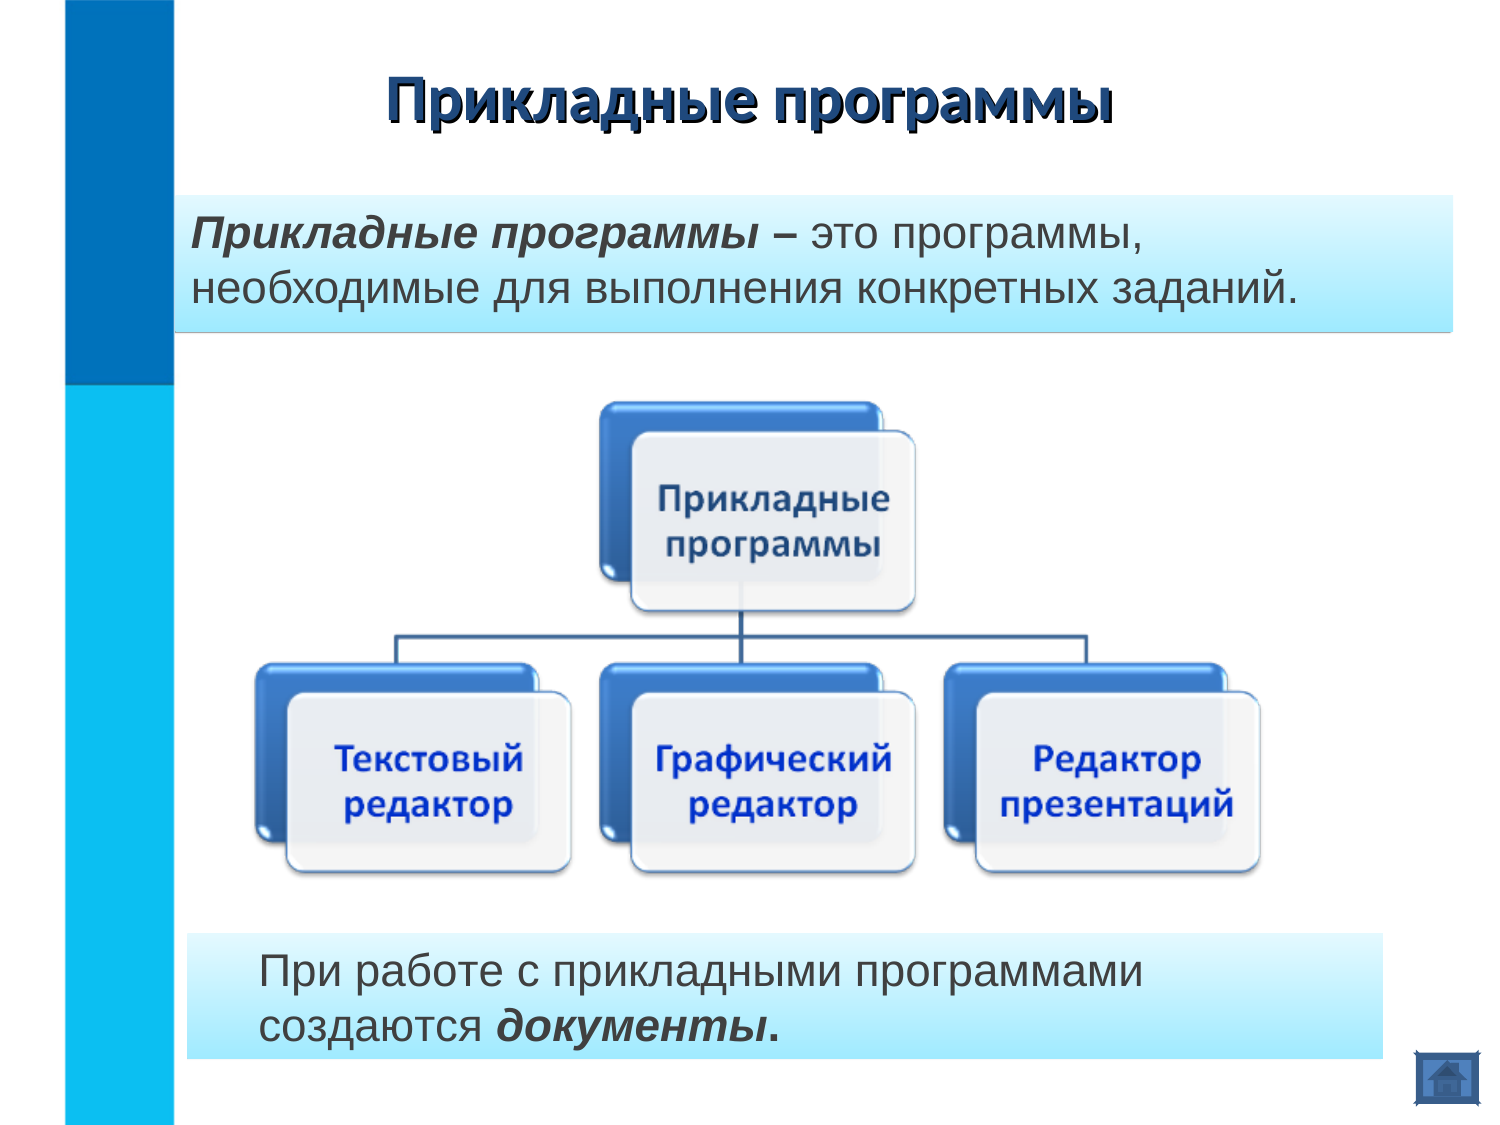

Прикладные программы
# Прикладные программы – это программы, необходимые для выполнения конкретных заданий.
	При работе с прикладными программами создаются документы.